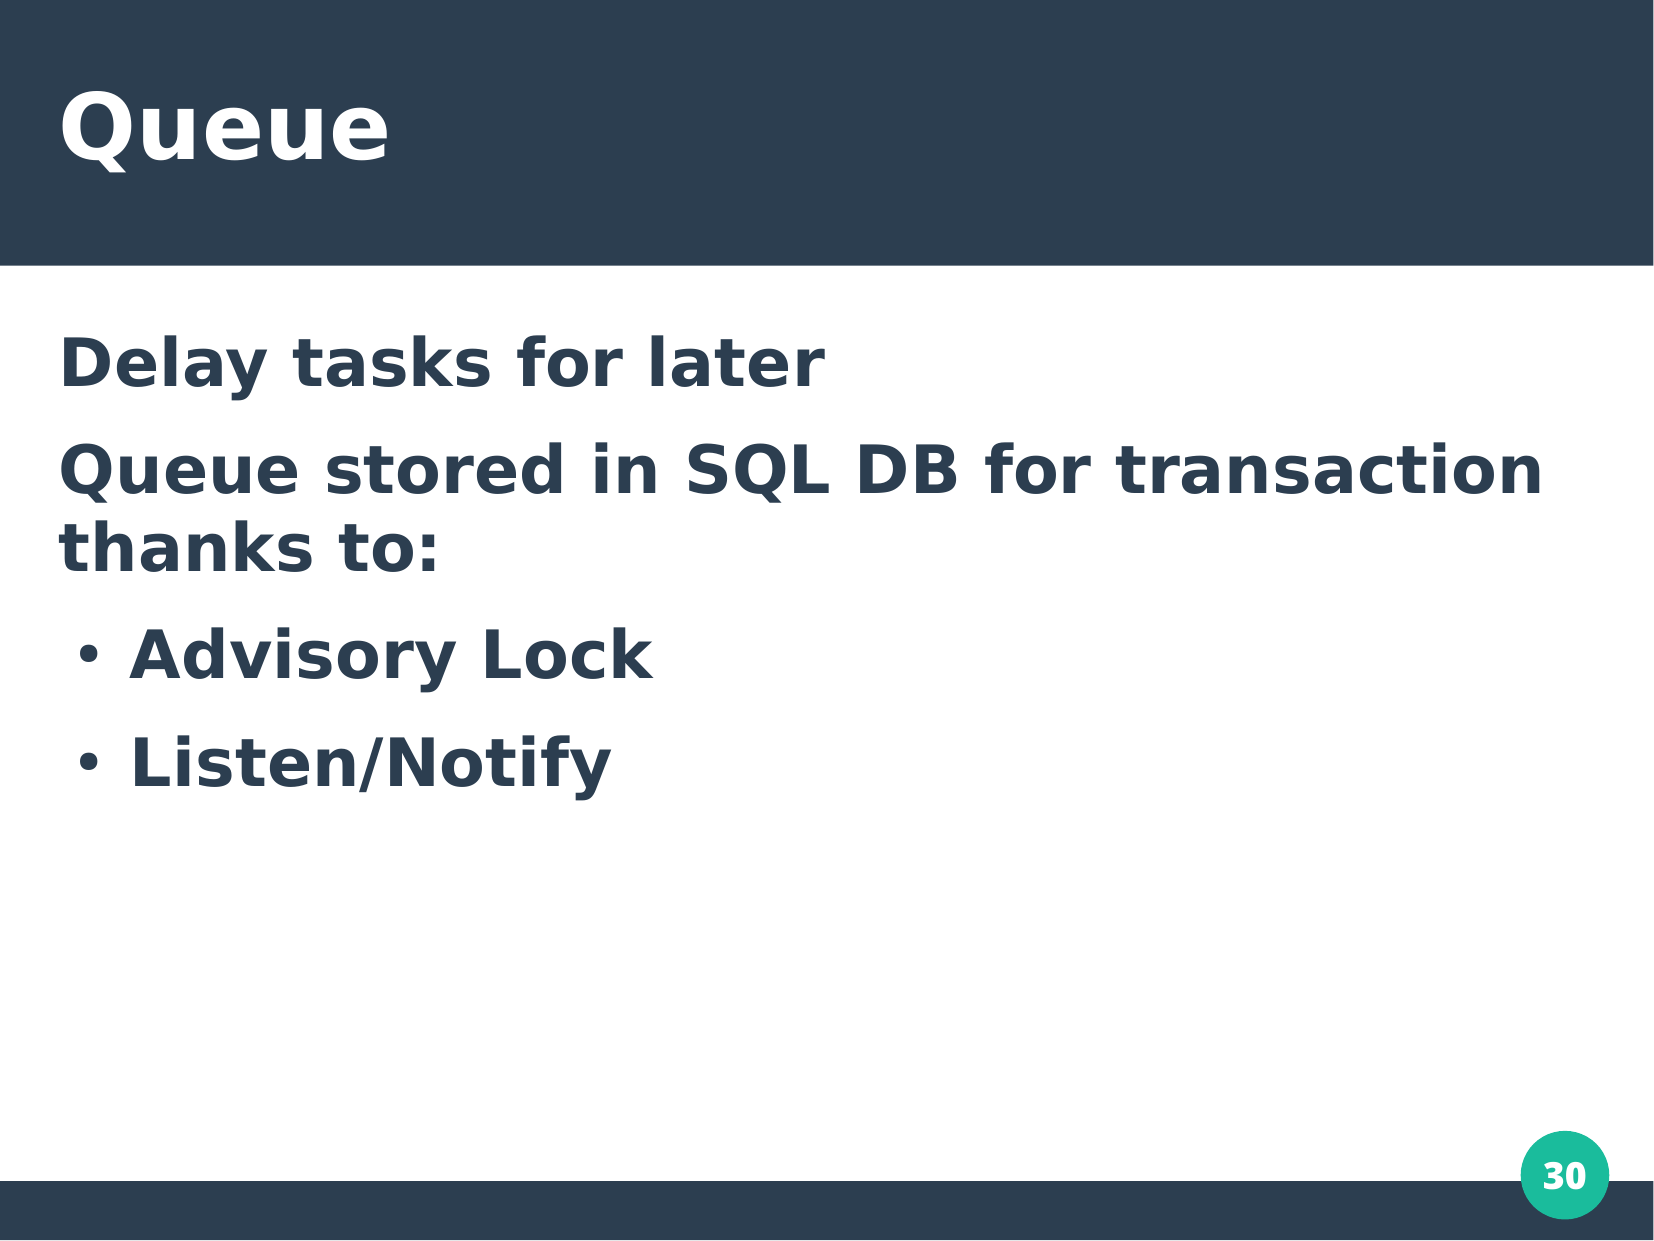

# Queue
Delay tasks for later
Queue stored in SQL DB for transaction
thanks to:
Advisory Lock
Listen/Notify
30